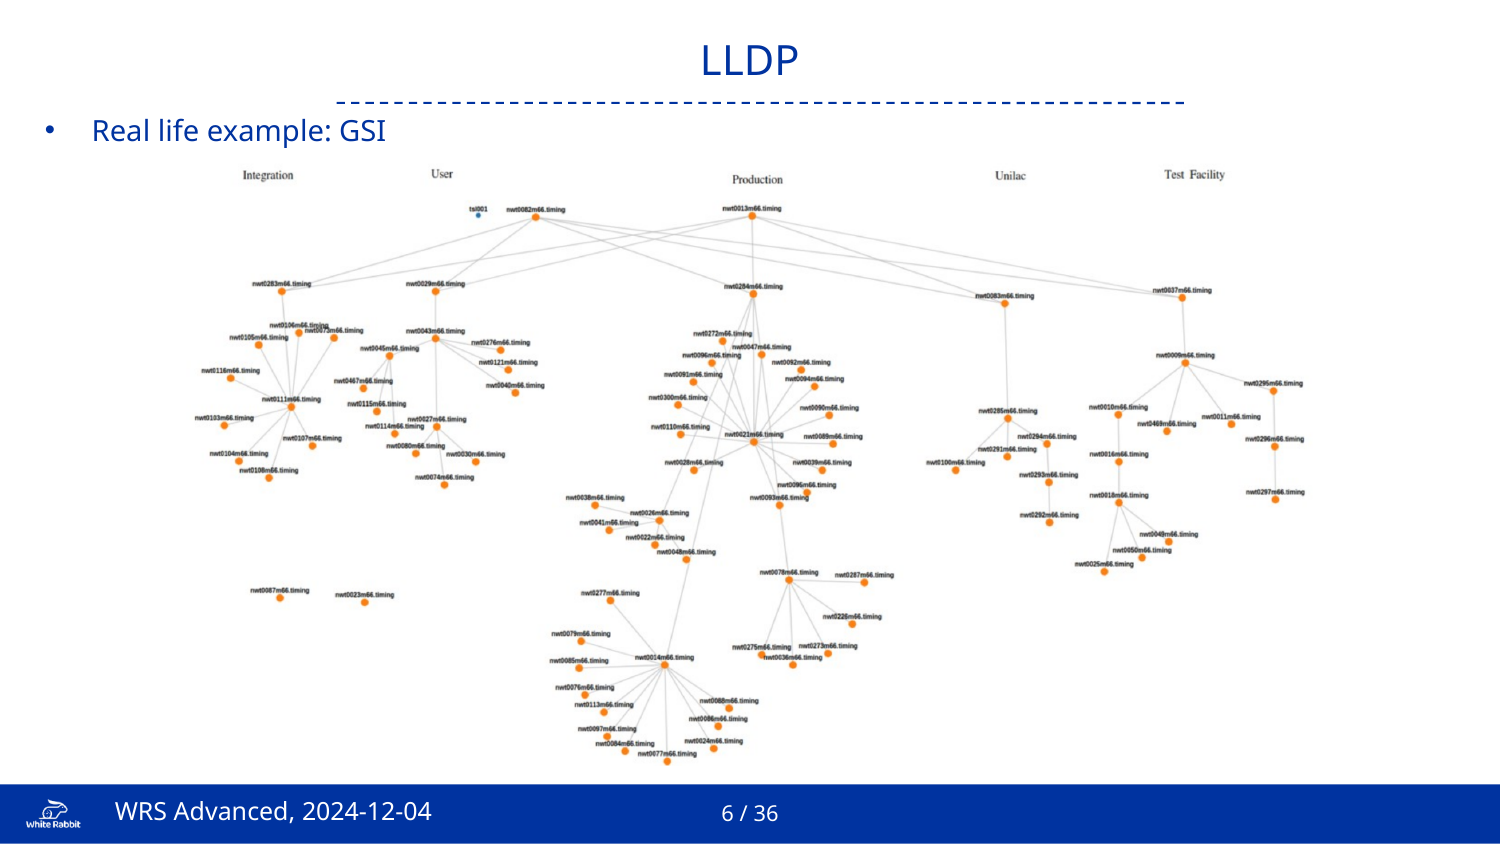

# LLDP
Real life example: GSI
WRS Advanced, 2024-12-04